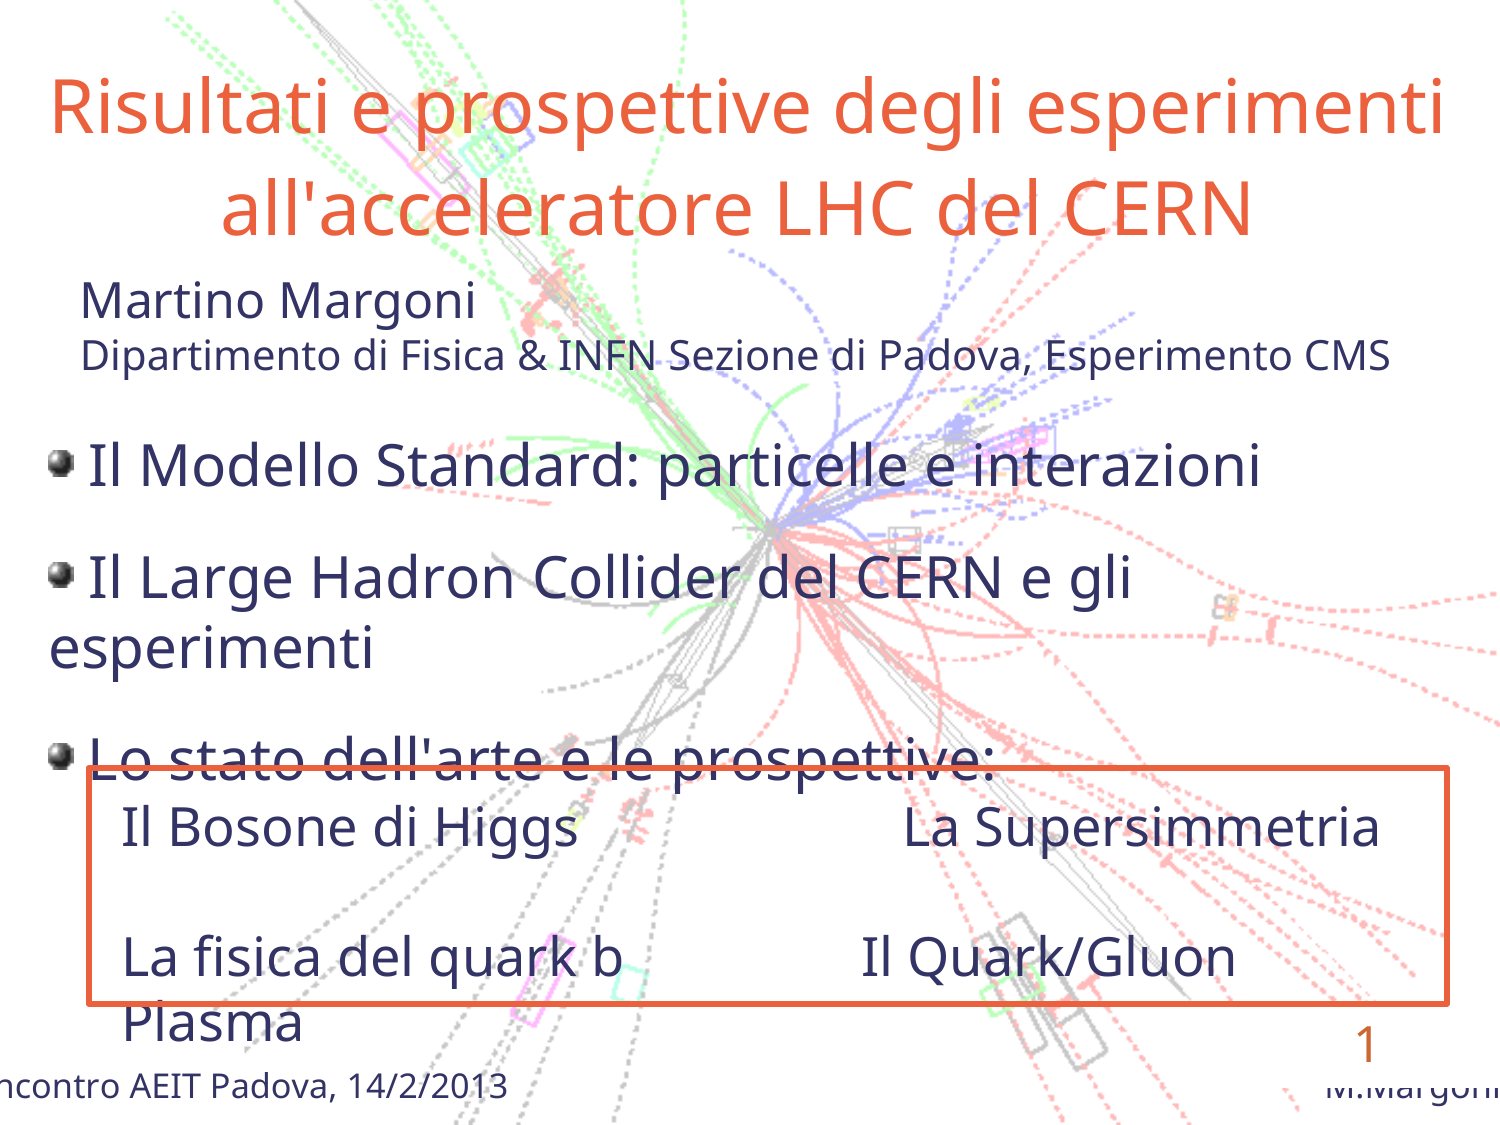

# Risultati e prospettive degli esperimenti all'acceleratore LHC del CERN
Martino Margoni
Dipartimento di Fisica & INFN Sezione di Padova, Esperimento CMS
 Il Modello Standard: particelle e interazioni
 Il Large Hadron Collider del CERN e gli esperimenti
 Lo stato dell'arte e le prospettive:
Il Bosone di Higgs La Supersimmetria
La fisica del quark b 	 Il Quark/Gluon Plasma